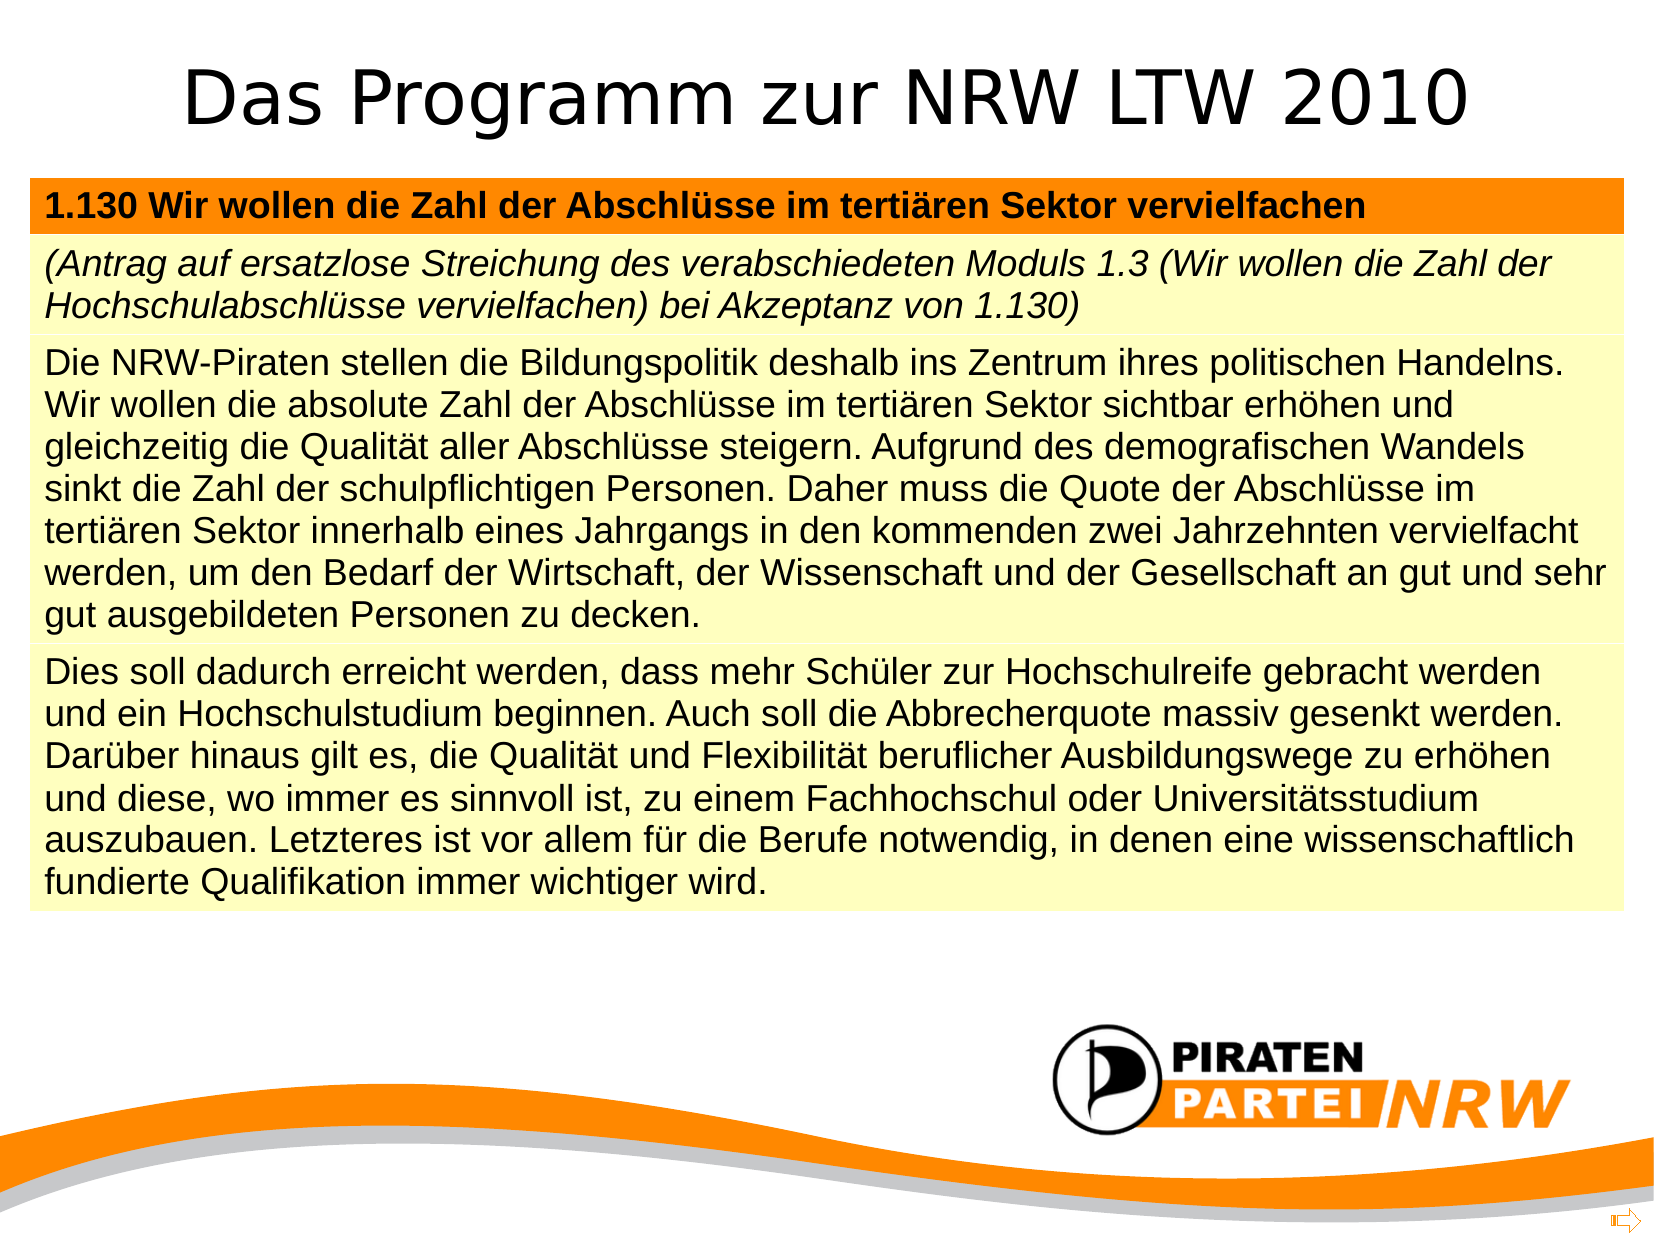

# Das Programm zur NRW LTW 2010
| 1.130 Wir wollen die Zahl der Abschlüsse im tertiären Sektor vervielfachen |
| --- |
| (Antrag auf ersatzlose Streichung des verabschiedeten Moduls 1.3 (Wir wollen die Zahl der Hochschulabschlüsse vervielfachen) bei Akzeptanz von 1.130) |
| Die NRW-Piraten stellen die Bildungspolitik deshalb ins Zentrum ihres politischen Handelns. Wir wollen die absolute Zahl der Abschlüsse im tertiären Sektor sichtbar erhöhen und gleichzeitig die Qualität aller Abschlüsse steigern. Aufgrund des demografischen Wandels sinkt die Zahl der schulpflichtigen Personen. Daher muss die Quote der Abschlüsse im tertiären Sektor innerhalb eines Jahrgangs in den kommenden zwei Jahrzehnten vervielfacht werden, um den Bedarf der Wirtschaft, der Wissenschaft und der Gesellschaft an gut und sehr gut ausgebildeten Personen zu decken. |
| Dies soll dadurch erreicht werden, dass mehr Schüler zur Hochschulreife gebracht werden und ein Hochschulstudium beginnen. Auch soll die Abbrecherquote massiv gesenkt werden. Darüber hinaus gilt es, die Qualität und Flexibilität beruflicher Ausbildungswege zu erhöhen und diese, wo immer es sinnvoll ist, zu einem Fachhochschul oder Universitätsstudium auszubauen. Letzteres ist vor allem für die Berufe notwendig, in denen eine wissenschaftlich fundierte Qualifikation immer wichtiger wird. |